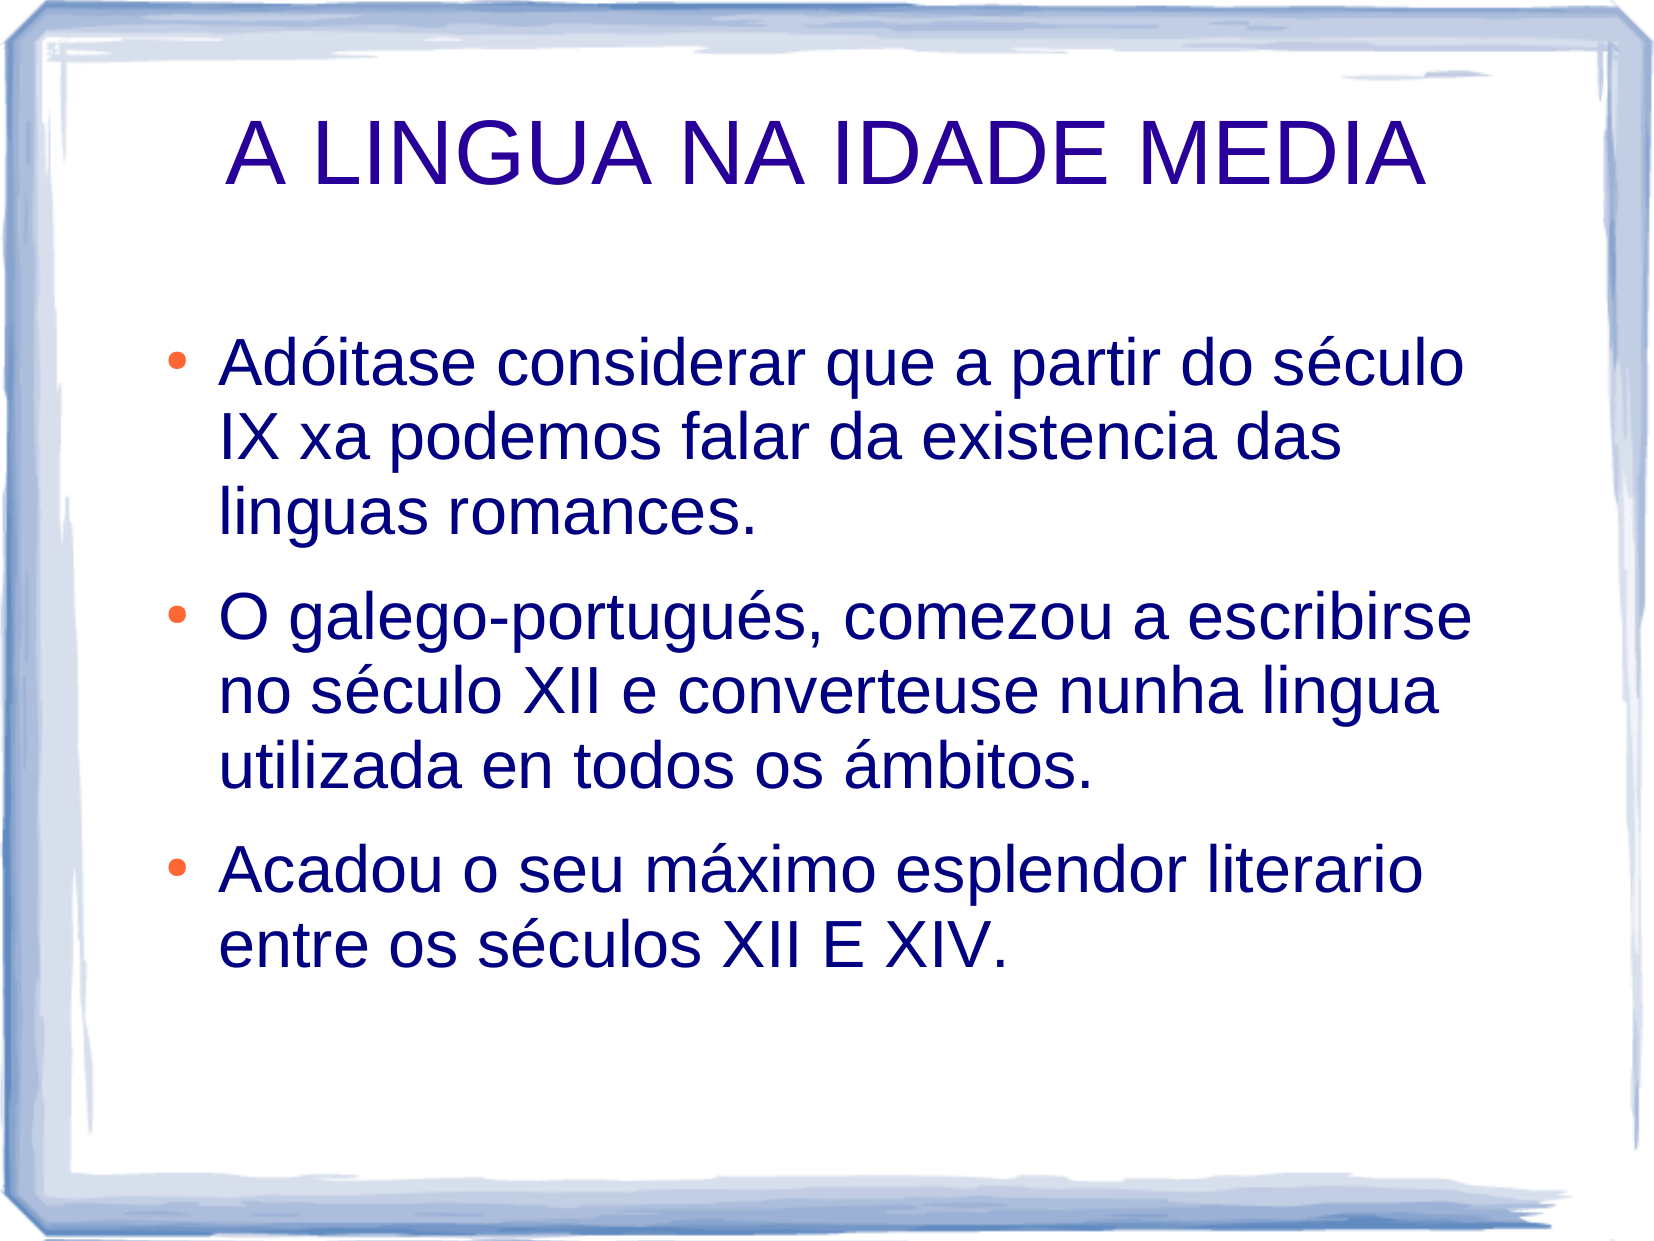

# A LINGUA NA IDADE MEDIA
Adóitase considerar que a partir do século IX xa podemos falar da existencia das linguas romances.
O galego-portugués, comezou a escribirse no século XII e converteuse nunha lingua utilizada en todos os ámbitos.
Acadou o seu máximo esplendor literario entre os séculos XII E XIV.